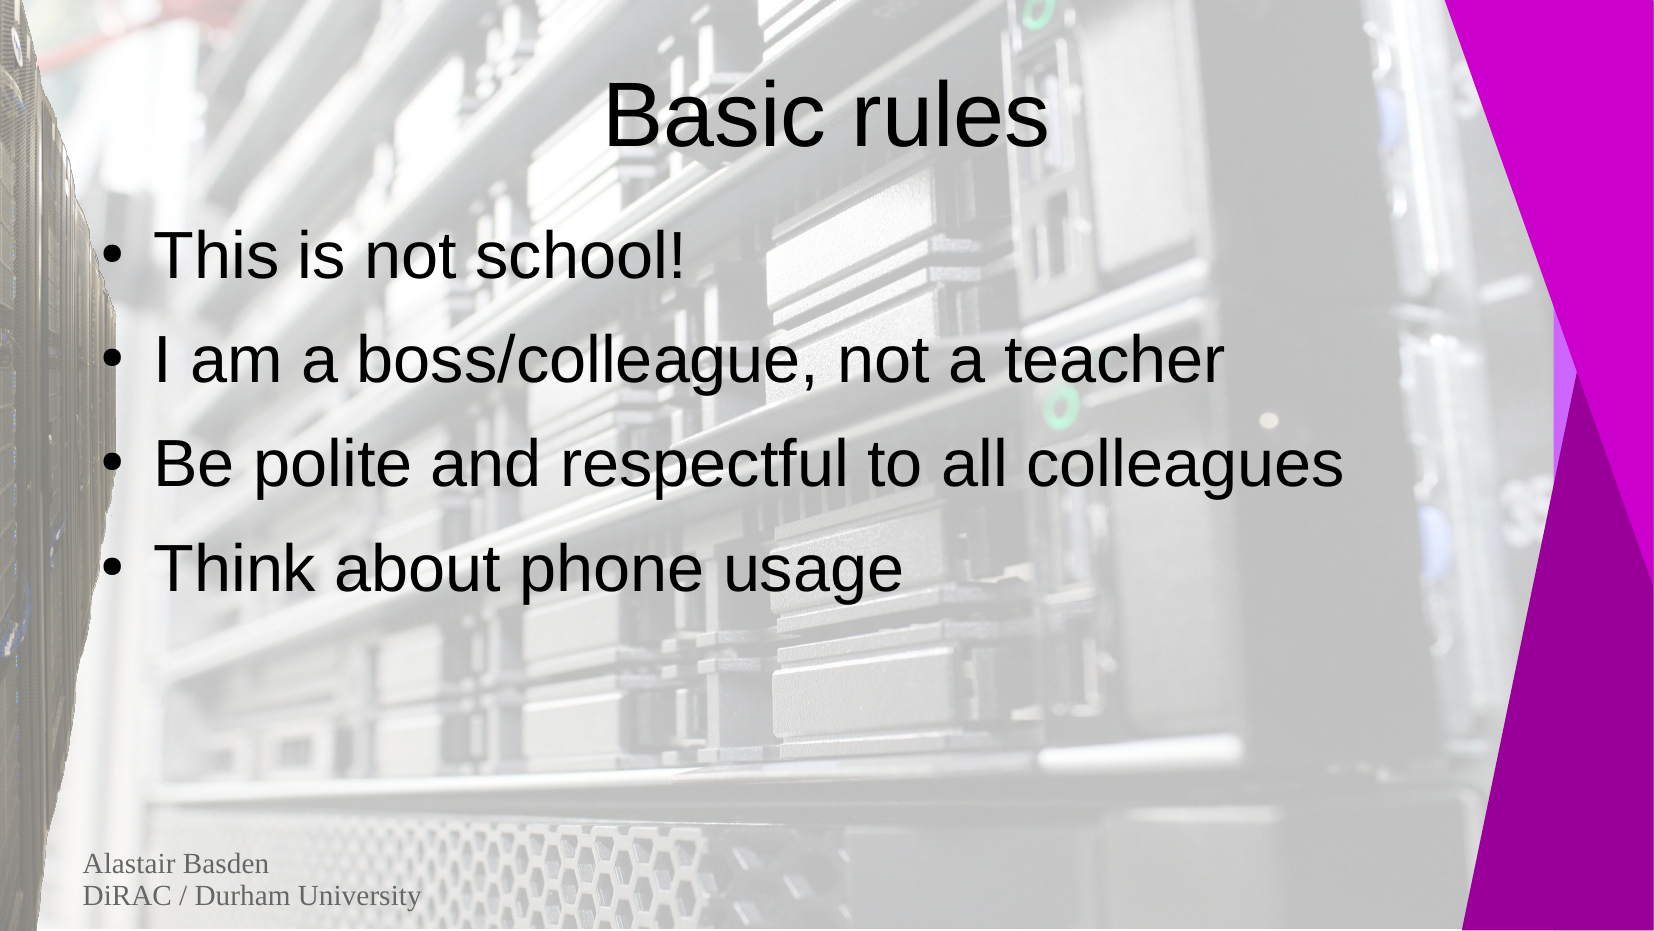

# Basic rules
This is not school!
I am a boss/colleague, not a teacher
Be polite and respectful to all colleagues
Think about phone usage
3